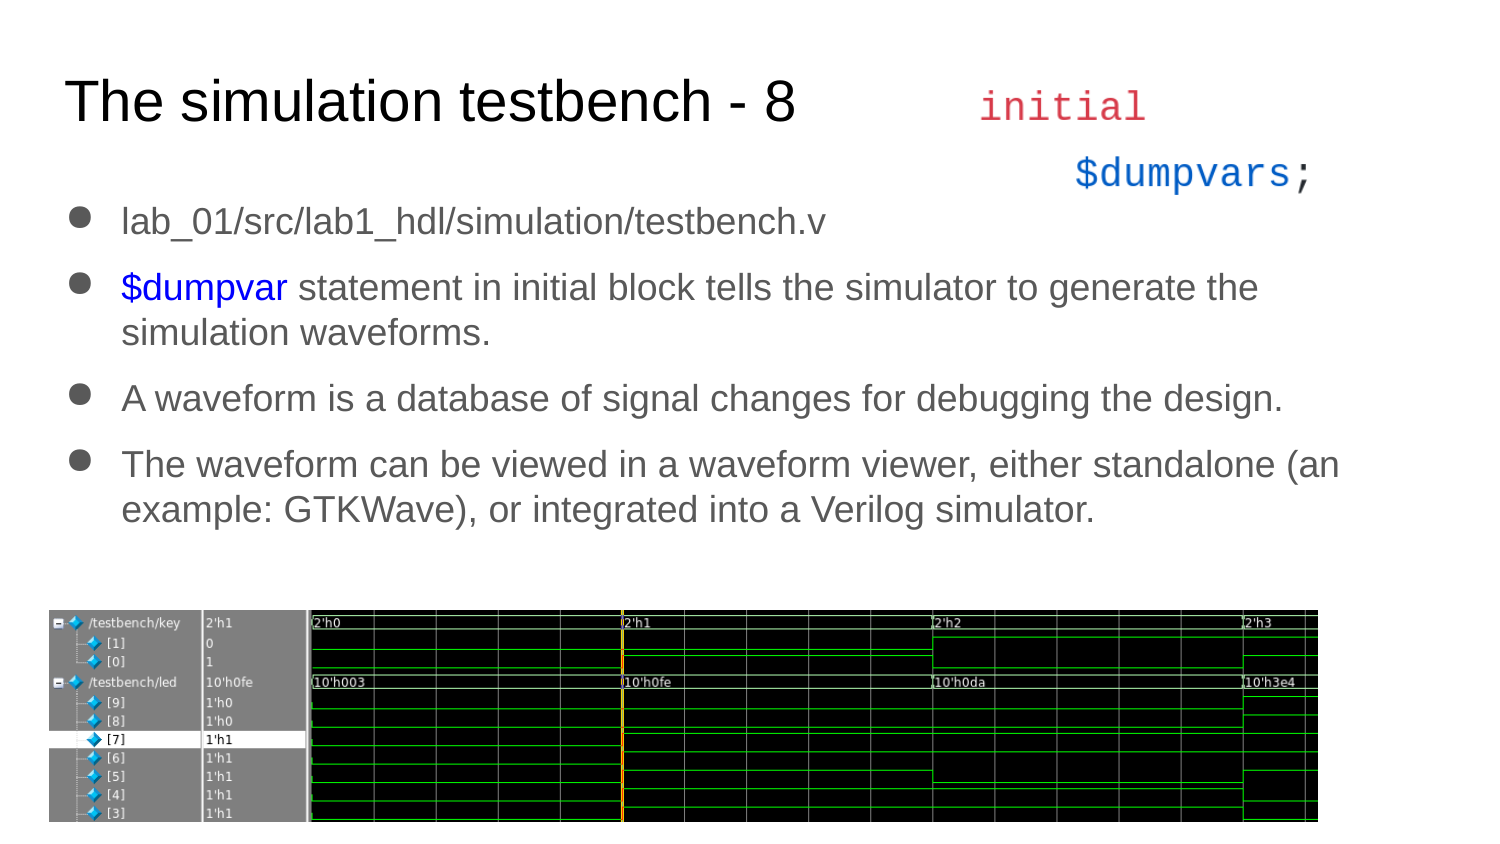

# The simulation testbench - 8
lab_01/src/lab1_hdl/simulation/testbench.v
$dumpvar statement in initial block tells the simulator to generate the simulation waveforms.
A waveform is a database of signal changes for debugging the design.
The waveform can be viewed in a waveform viewer, either standalone (an example: GTKWave), or integrated into a Verilog simulator.